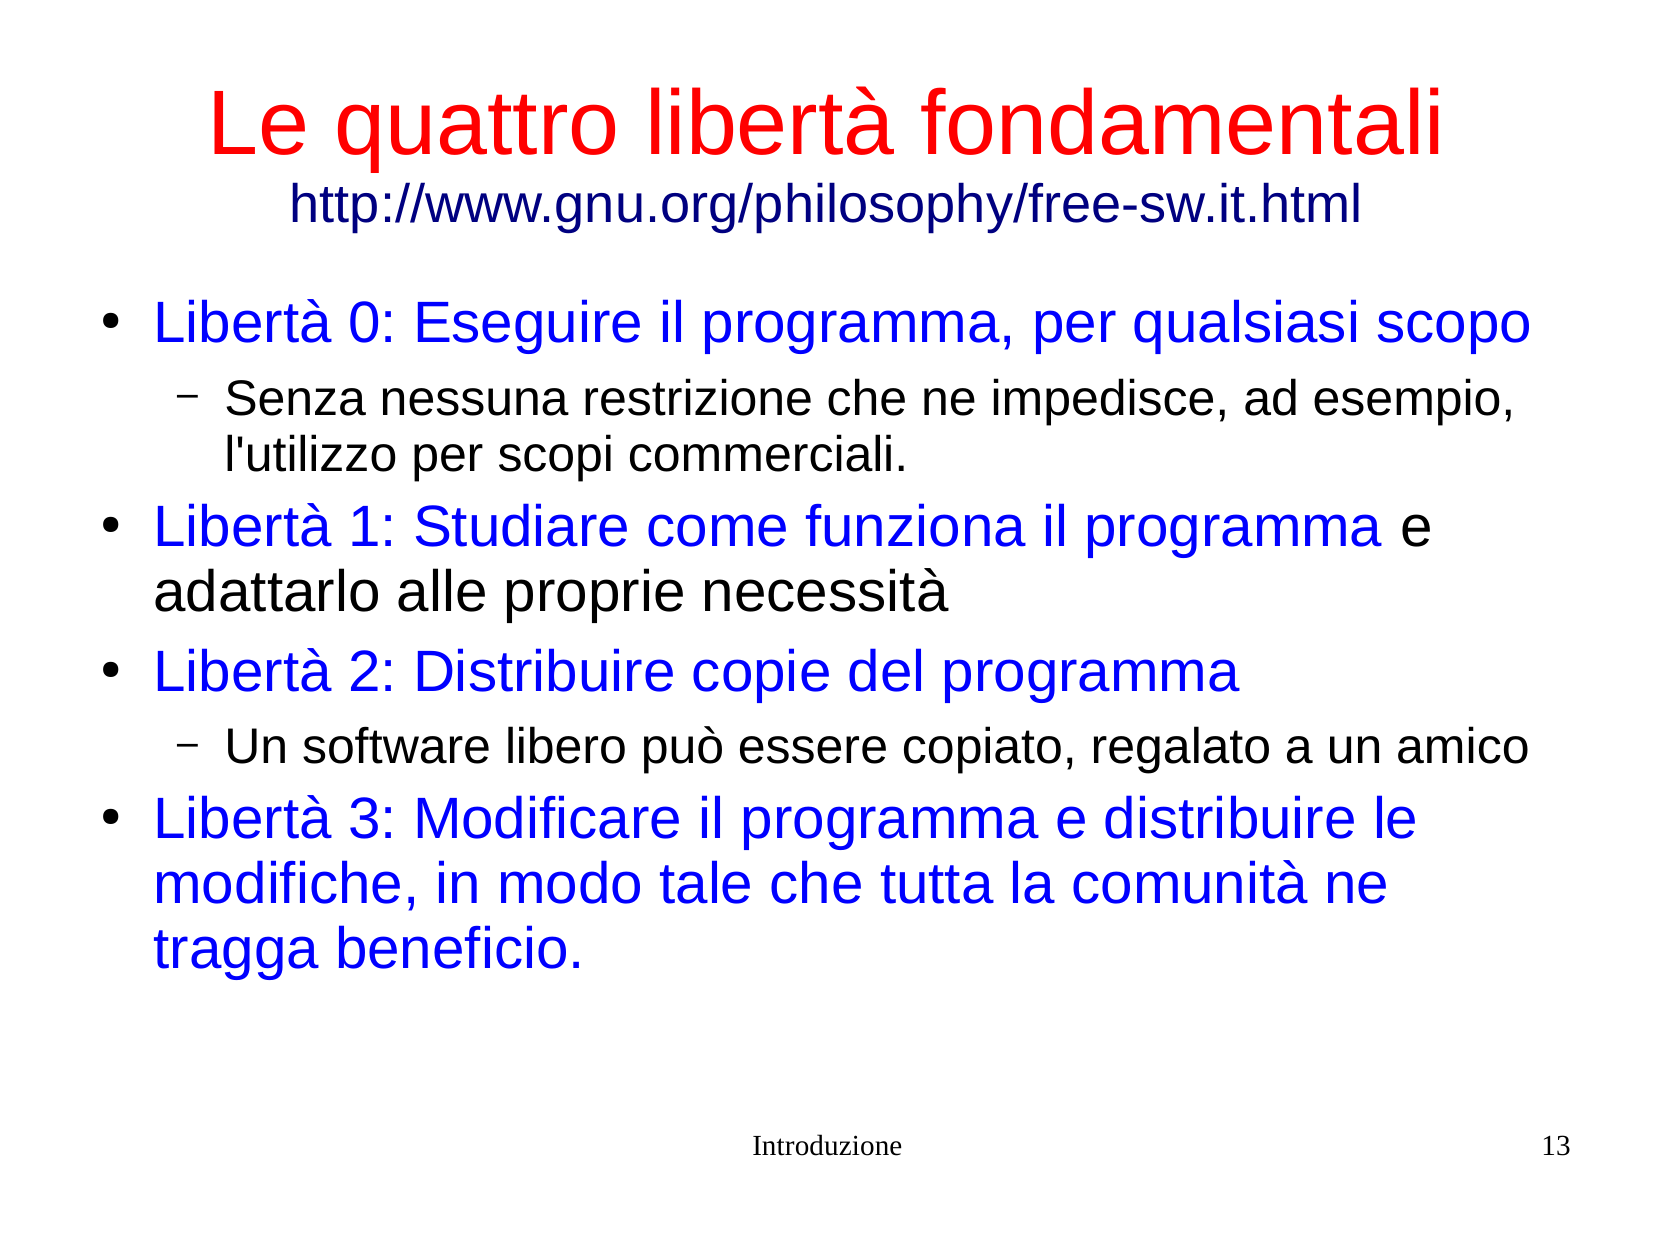

# Le quattro libertà fondamentali http://www.gnu.org/philosophy/free-sw.it.html
Libertà 0: Eseguire il programma, per qualsiasi scopo
Senza nessuna restrizione che ne impedisce, ad esempio, l'utilizzo per scopi commerciali.
Libertà 1: Studiare come funziona il programma e adattarlo alle proprie necessità
Libertà 2: Distribuire copie del programma
Un software libero può essere copiato, regalato a un amico
Libertà 3: Modificare il programma e distribuire le modifiche, in modo tale che tutta la comunità ne tragga beneficio.
Introduzione
13